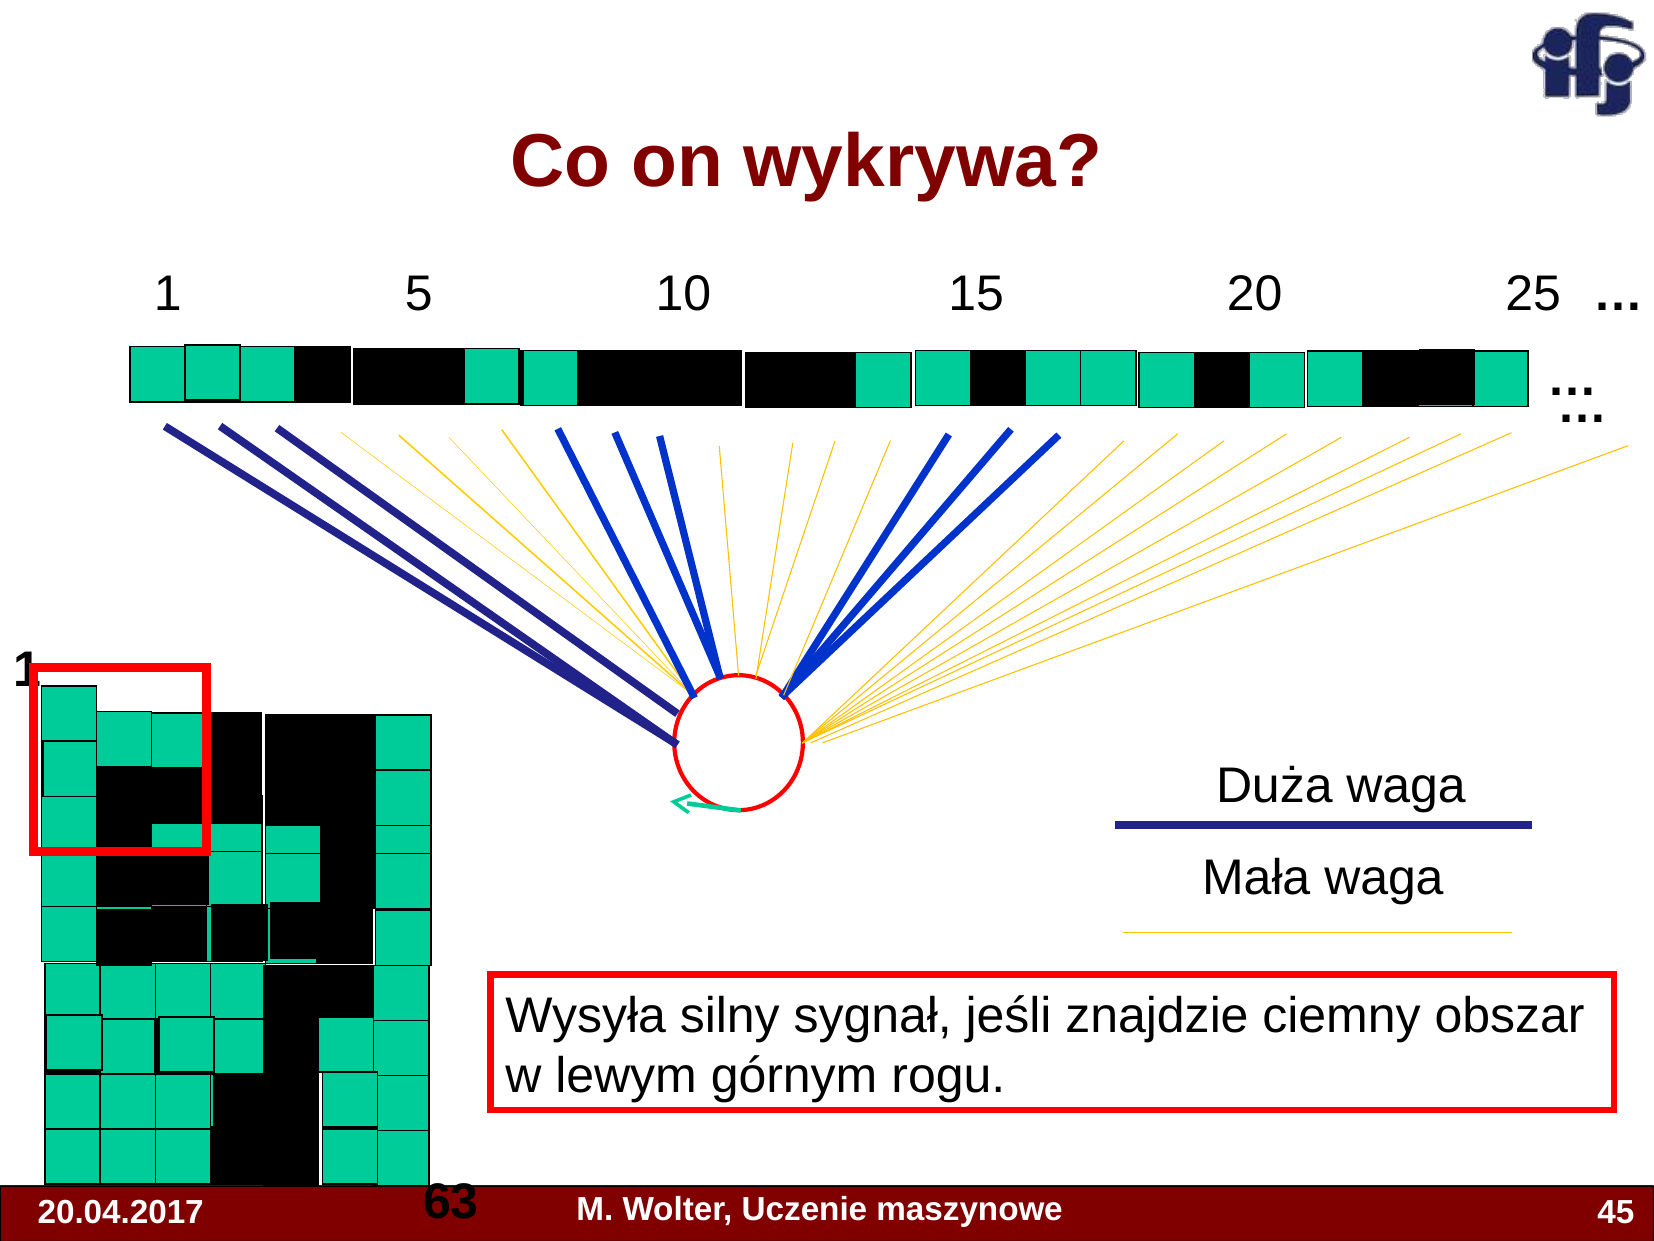

# Co on wykrywa?
 1 5 10 15 20 25 …
…
…
1
Duża waga
Mała waga
Wysyła silny sygnał, jeśli znajdzie ciemny obszar
w lewym górnym rogu.
63